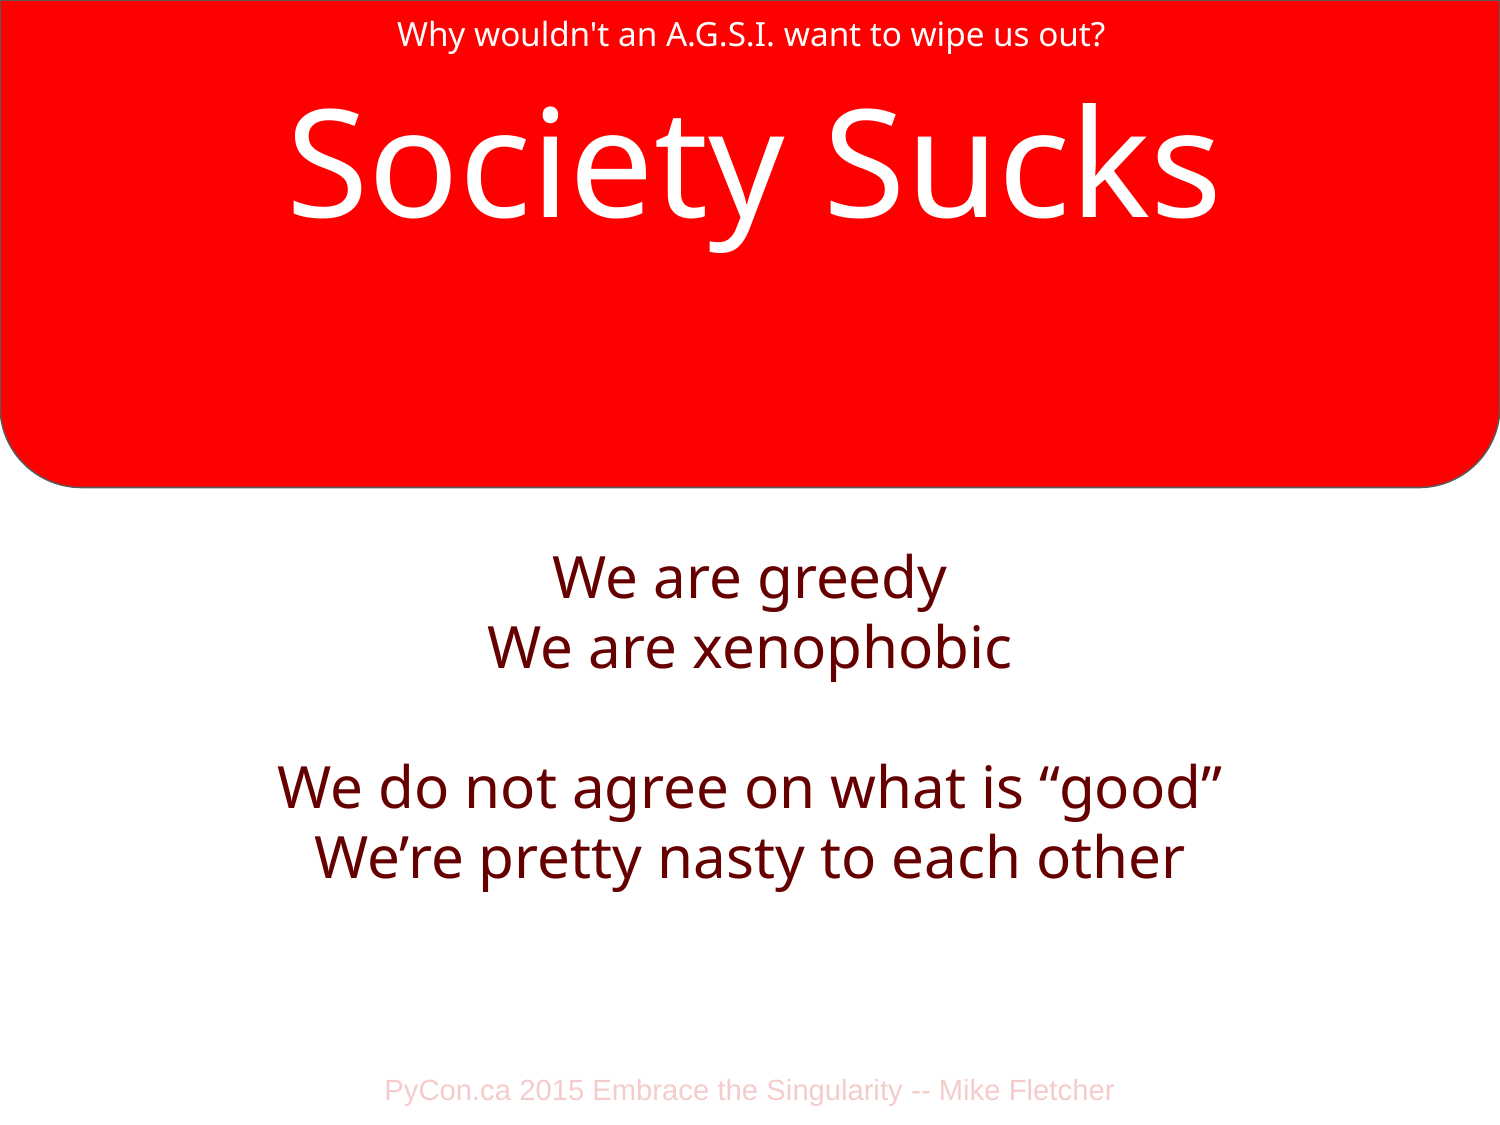

Why wouldn't an A.G.S.I. want to wipe us out?
# Society Sucks
We are greedy
We are xenophobic
We do not agree on what is “good”
We’re pretty nasty to each other